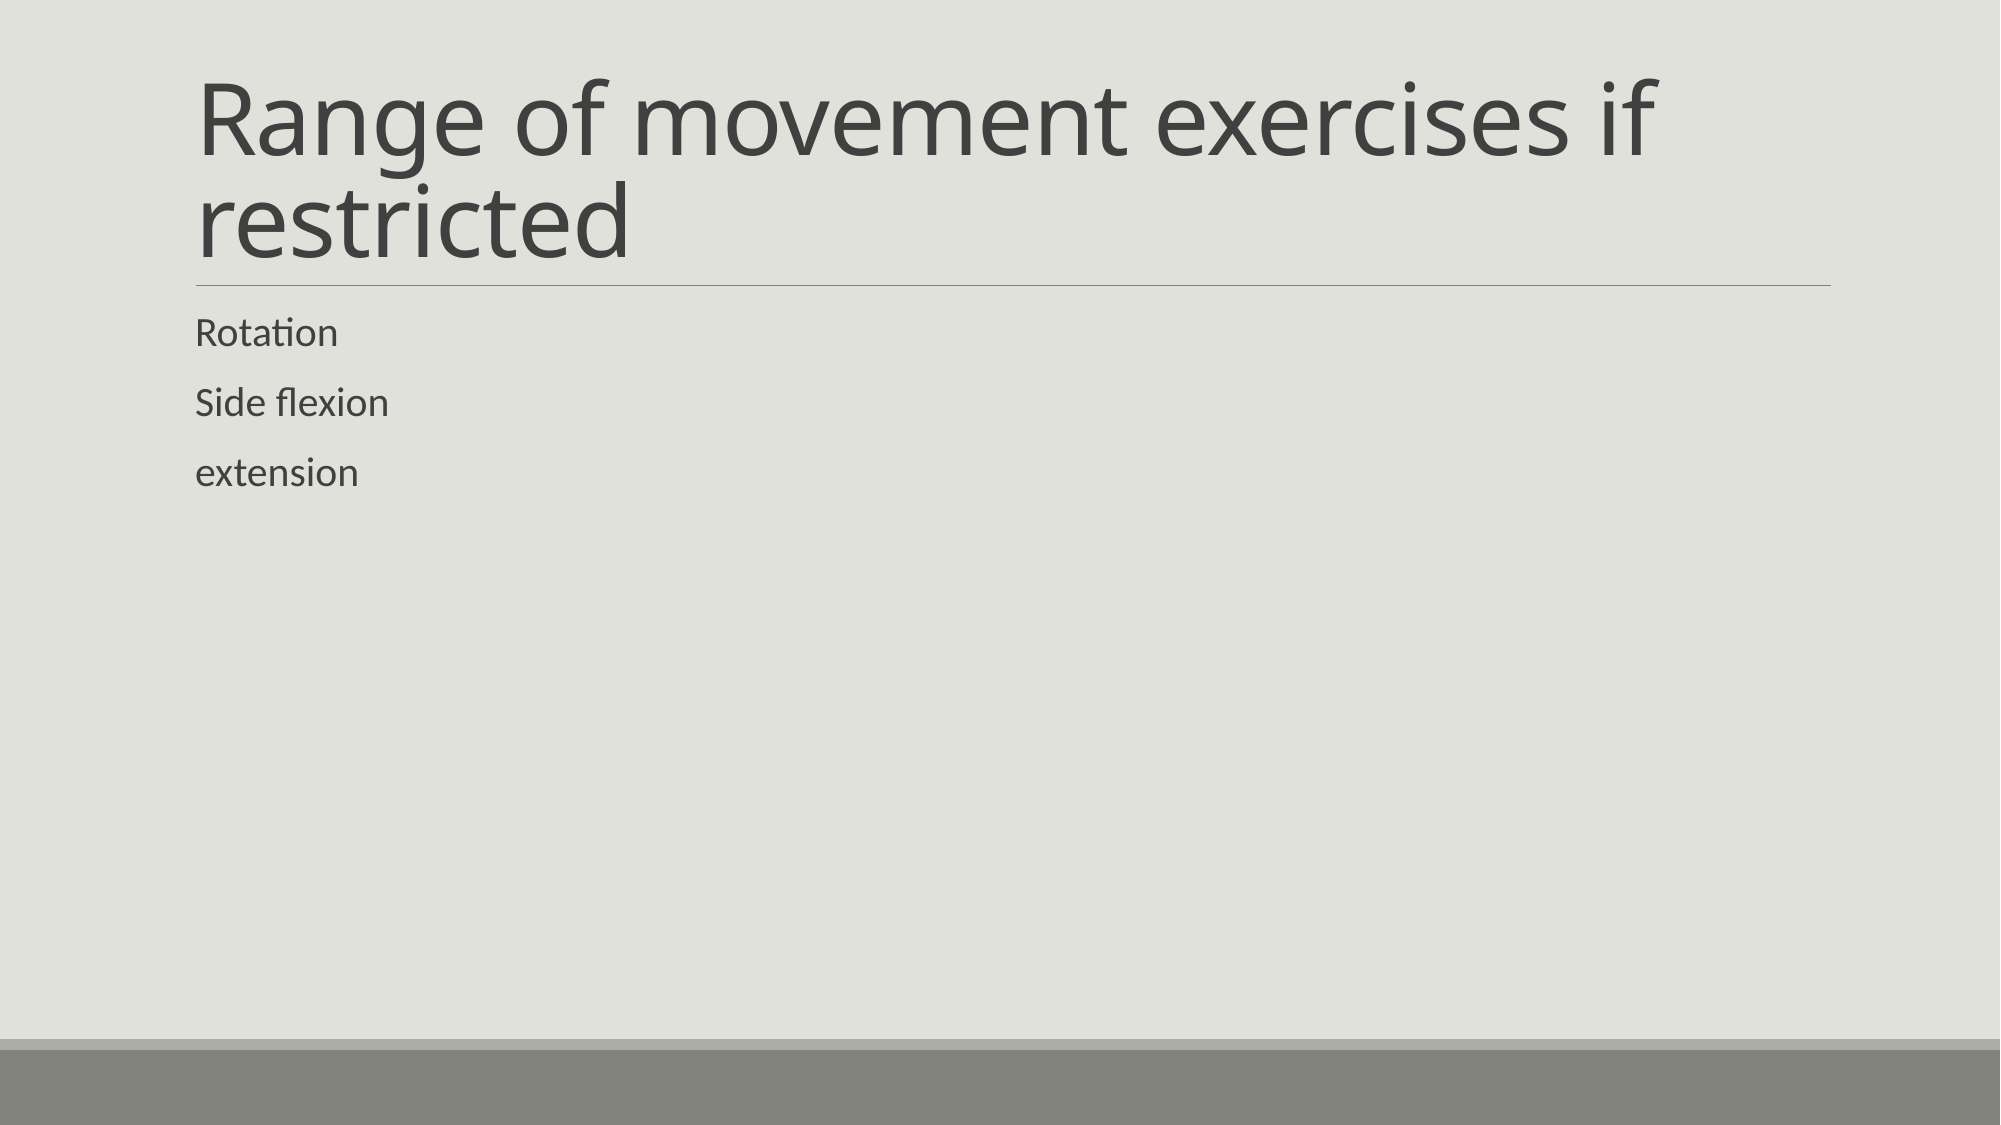

# Range of movement exercises if restricted
Rotation
Side flexion
extension